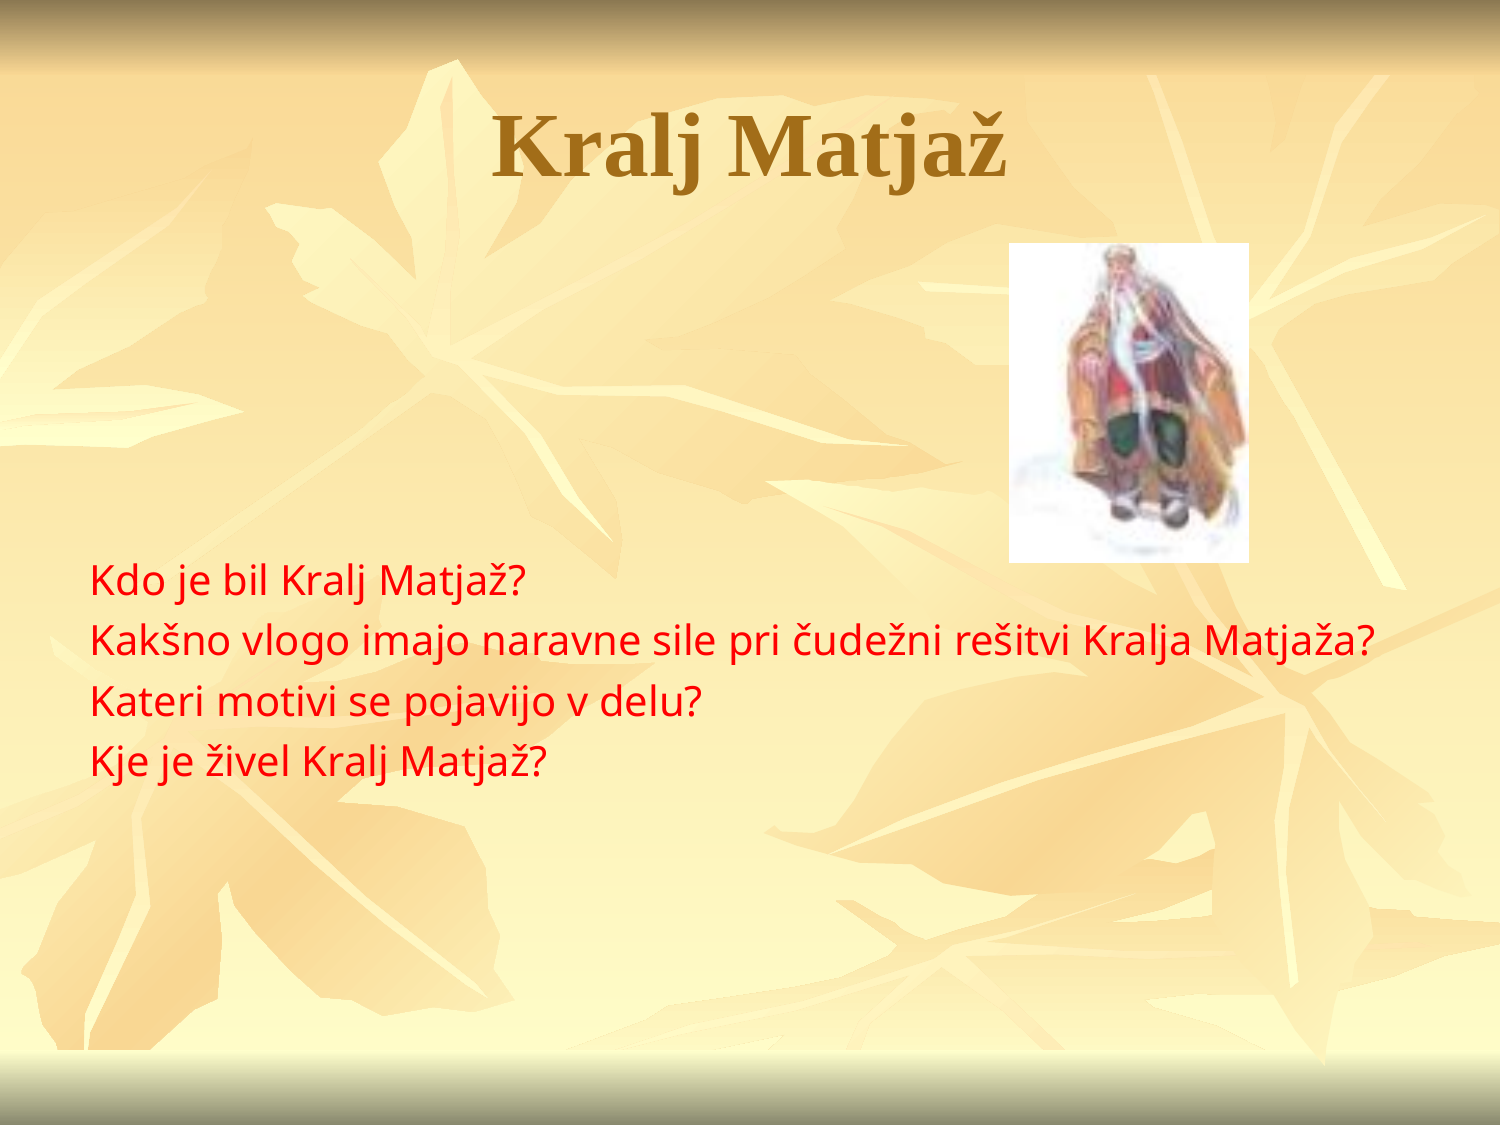

# Kralj Matjaž
Kdo je bil Kralj Matjaž?
Kakšno vlogo imajo naravne sile pri čudežni rešitvi Kralja Matjaža?
Kateri motivi se pojavijo v delu?
Kje je živel Kralj Matjaž?